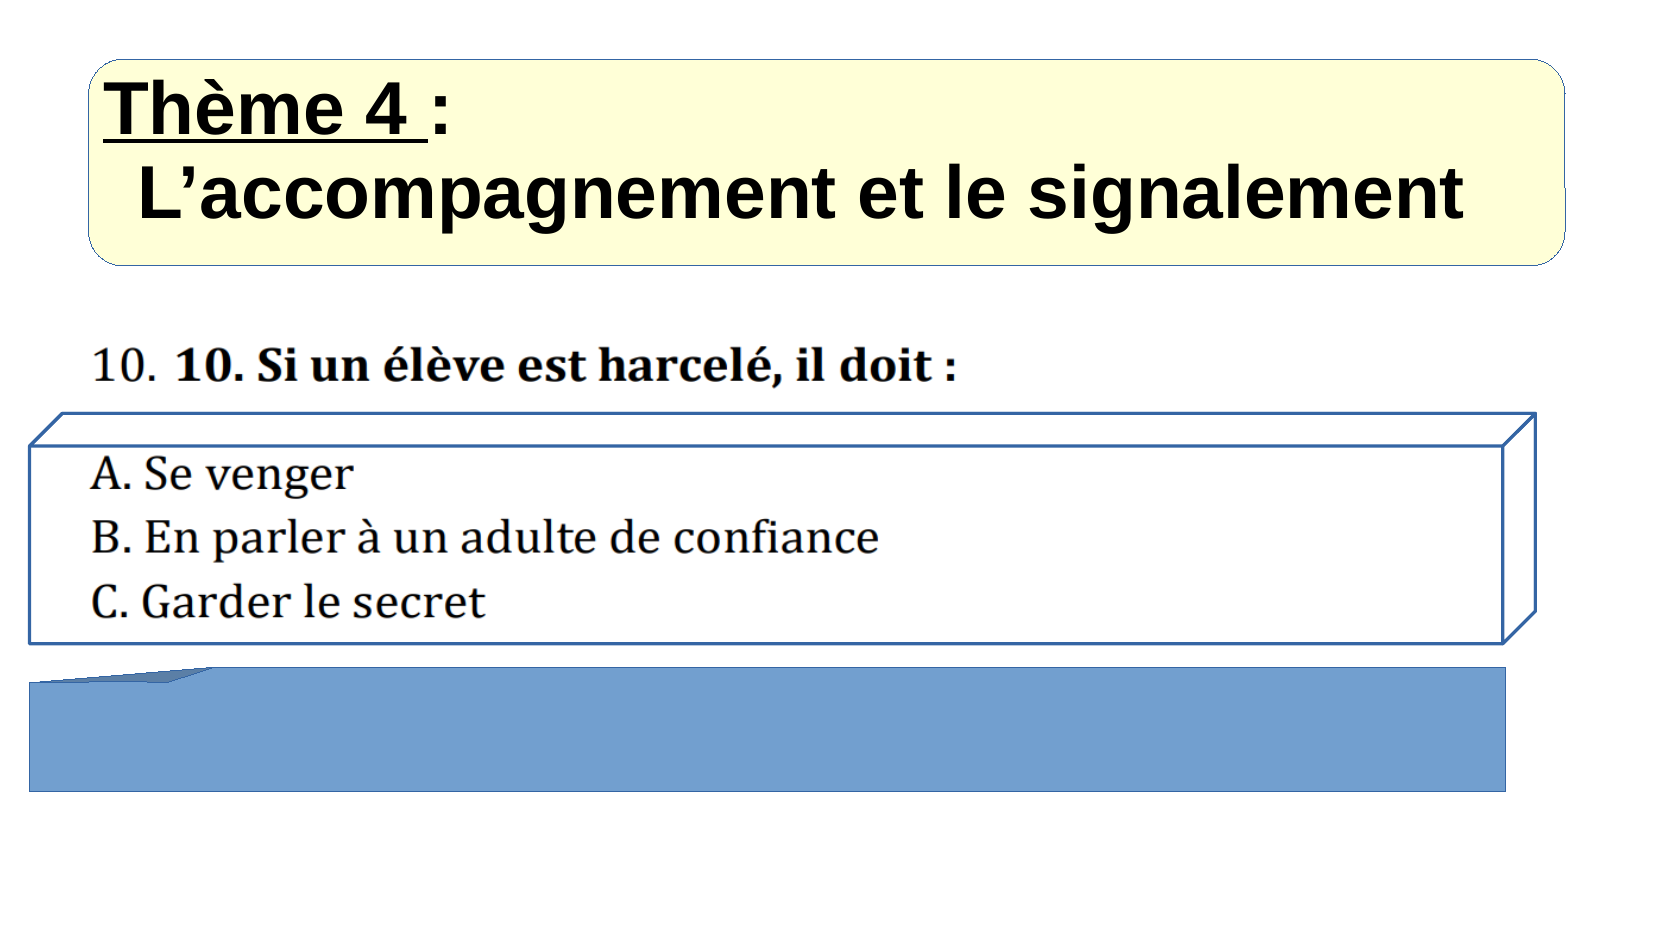

Thème 4 :
L’accompagnement et le signalement